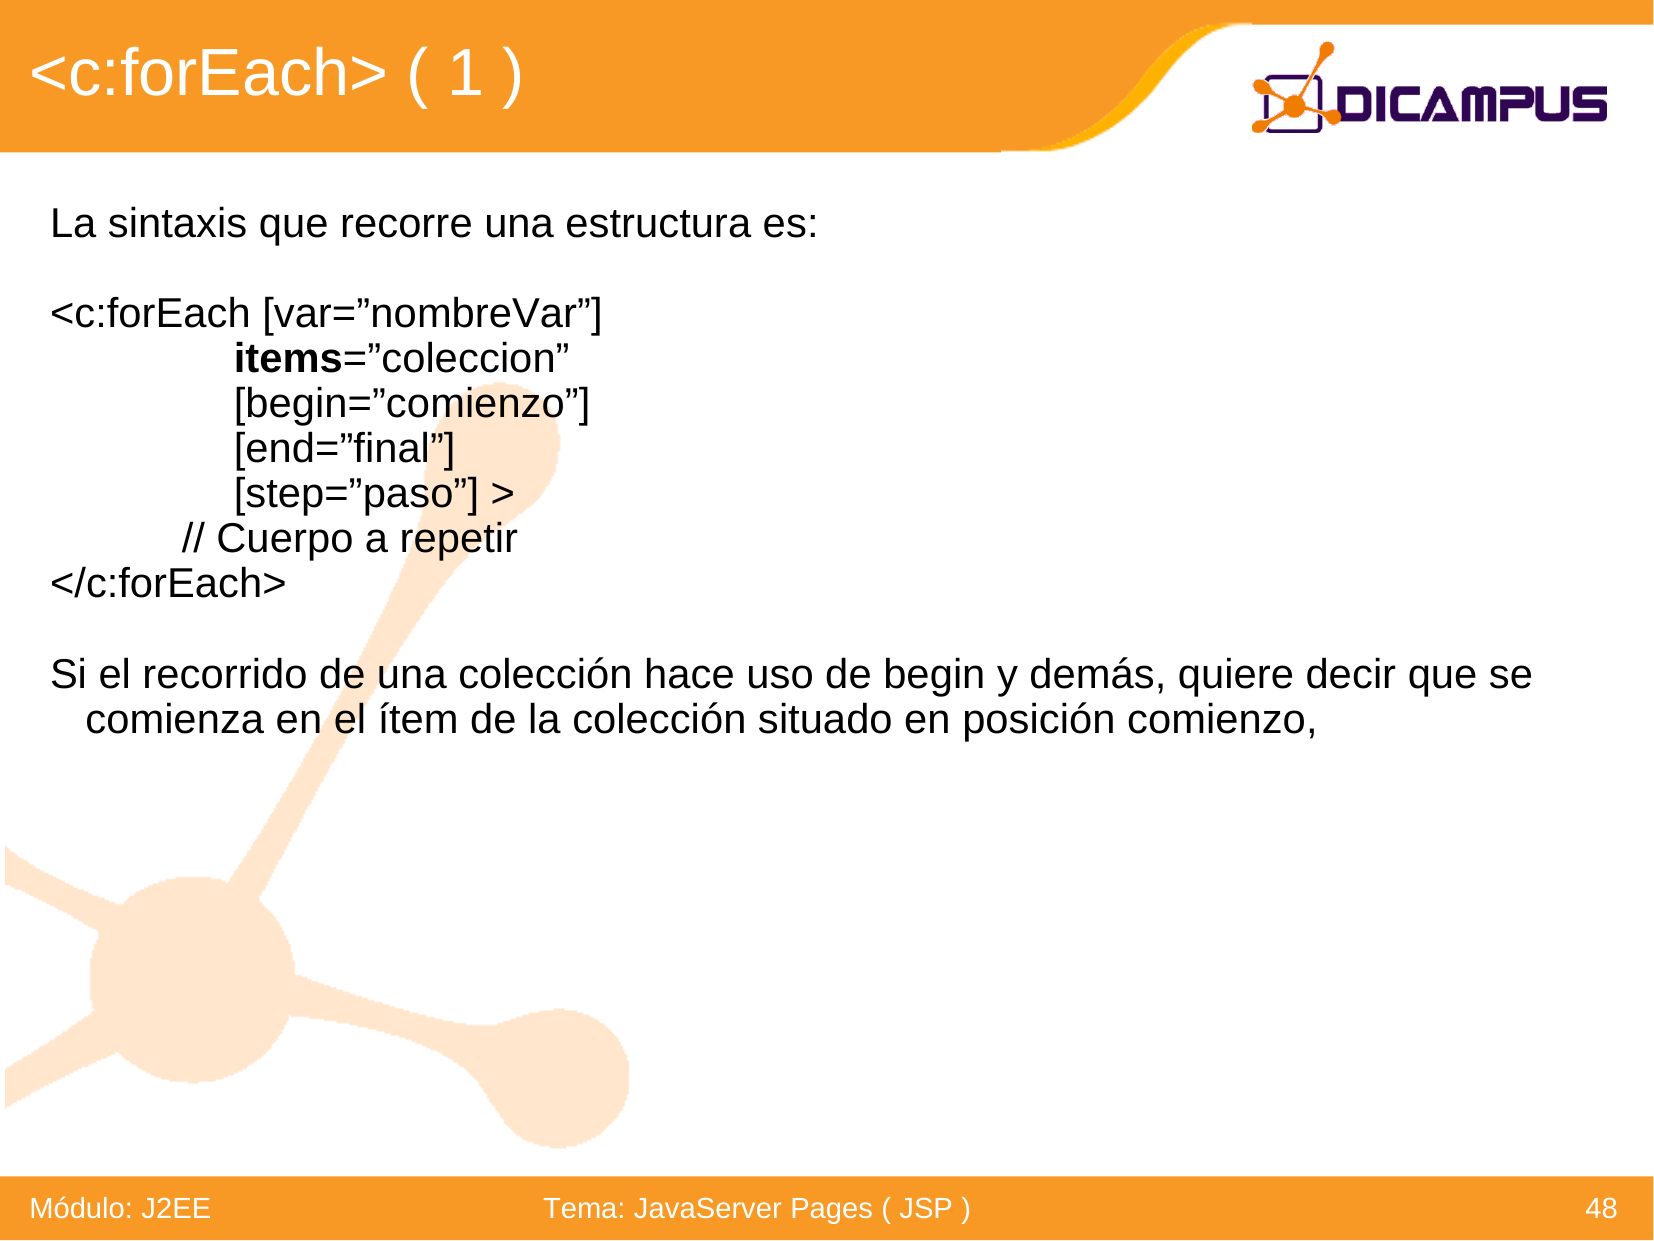

<c:forEach> ( 1 )
La sintaxis que recorre una estructura es:
<c:forEach [var=”nombreVar”]
 items=”coleccion”
 [begin=”comienzo”]
 [end=”final”]
 [step=”paso”] >
 	 // Cuerpo a repetir
</c:forEach>
Si el recorrido de una colección hace uso de begin y demás, quiere decir que se comienza en el ítem de la colección situado en posición comienzo,
Módulo: J2EE
Tema: JavaServer Pages ( JSP )